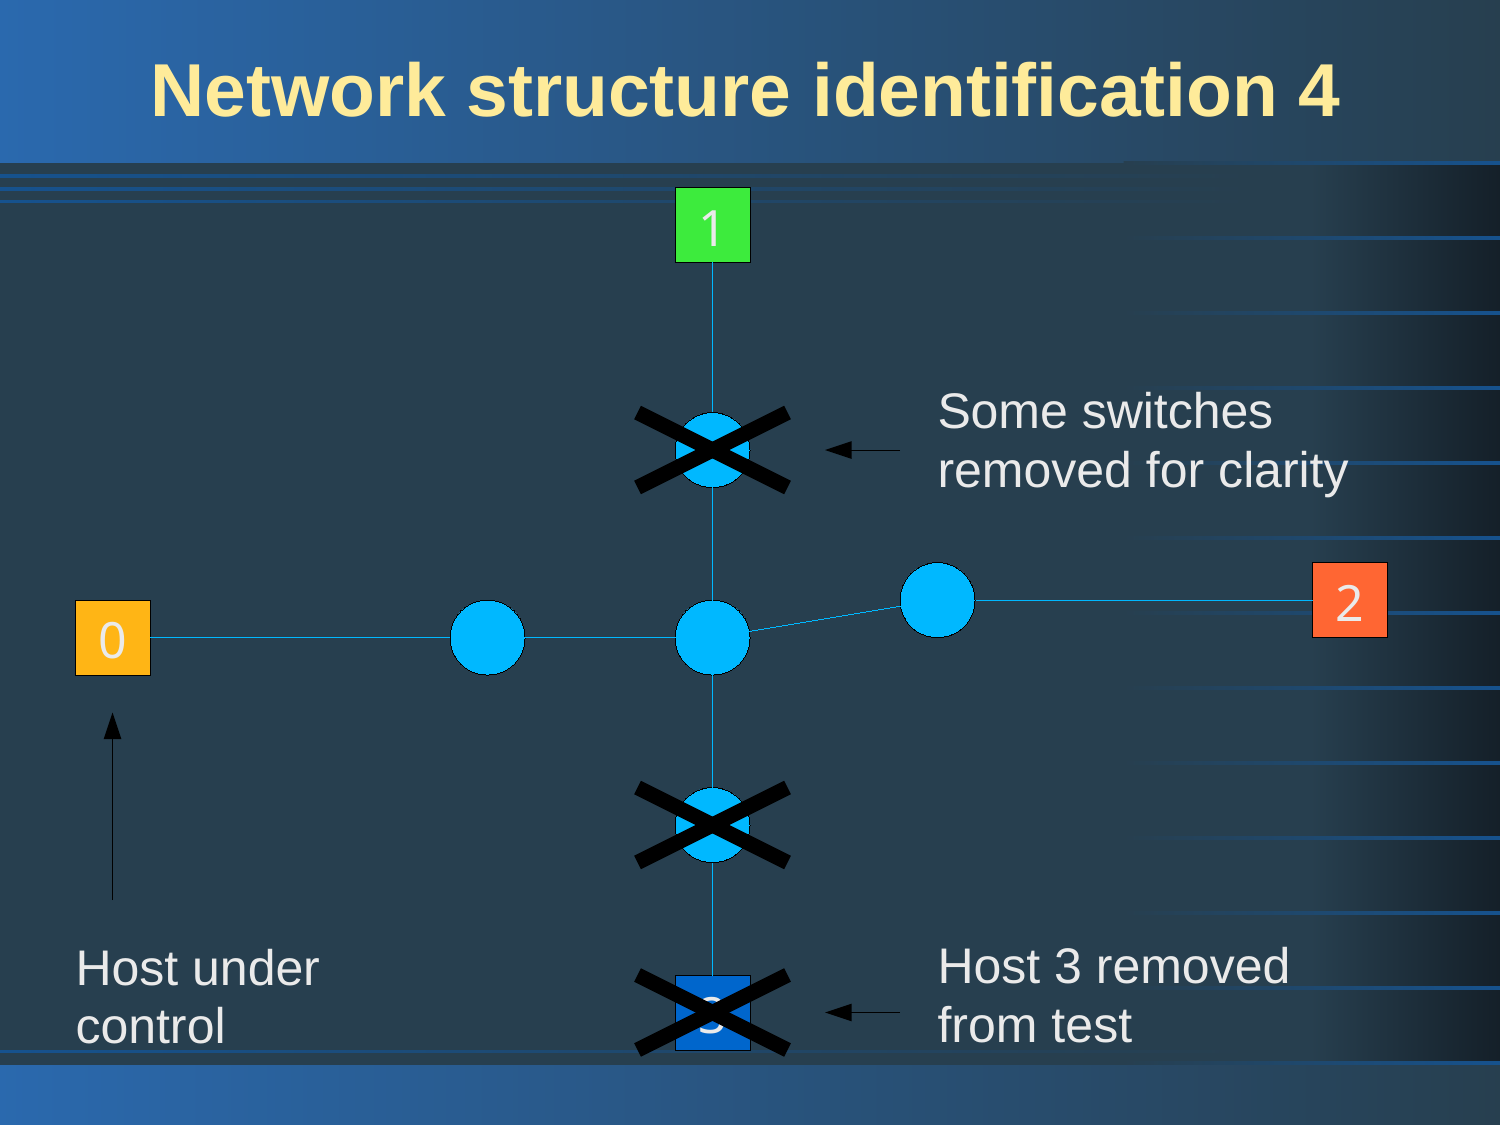

# Network structure identification 4
1
Some switches
removed for clarity
2
0
Host 3 removed
from test
Host under
control
3